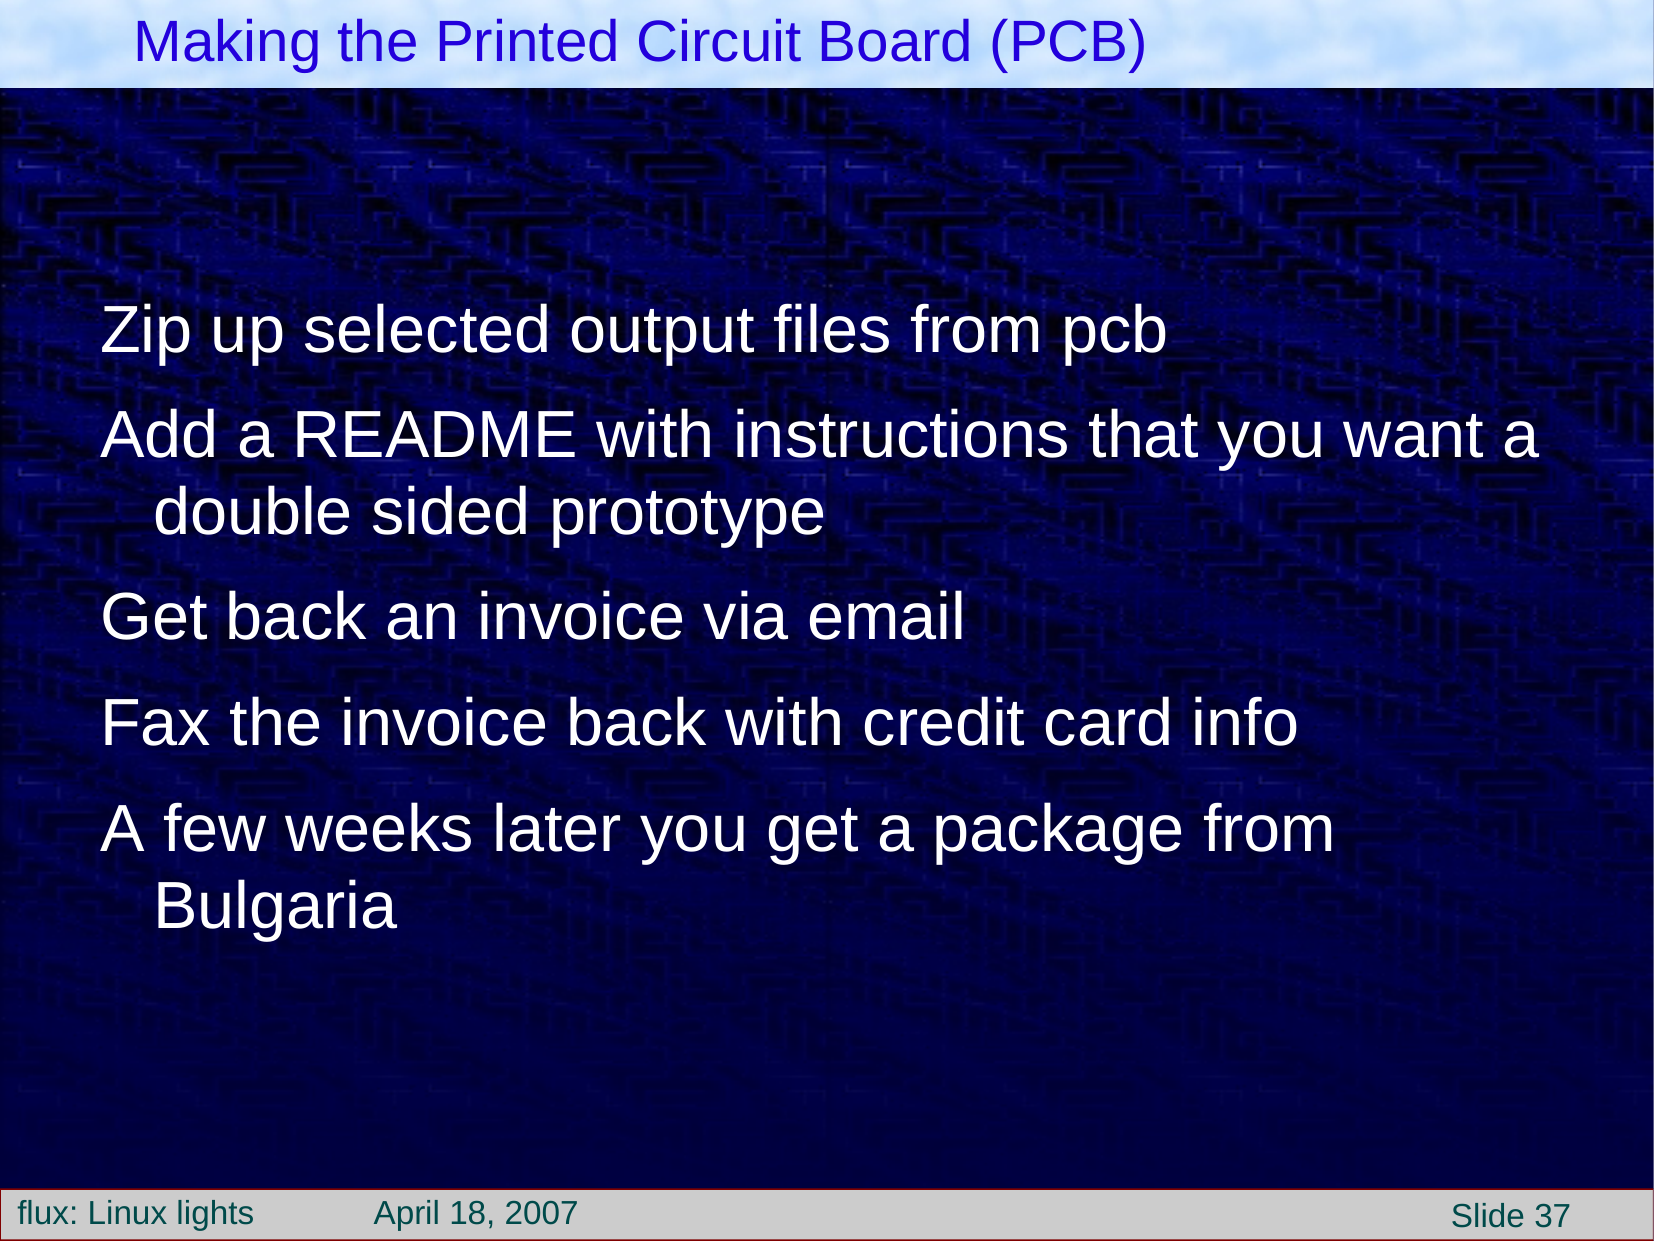

Making the Printed Circuit Board (PCB)
# Zip up selected output files from pcb
Add a README with instructions that you want a double sided prototype
Get back an invoice via email
Fax the invoice back with credit card info
A few weeks later you get a package from Bulgaria
flux: Linux lights	April 18, 2007
Slide